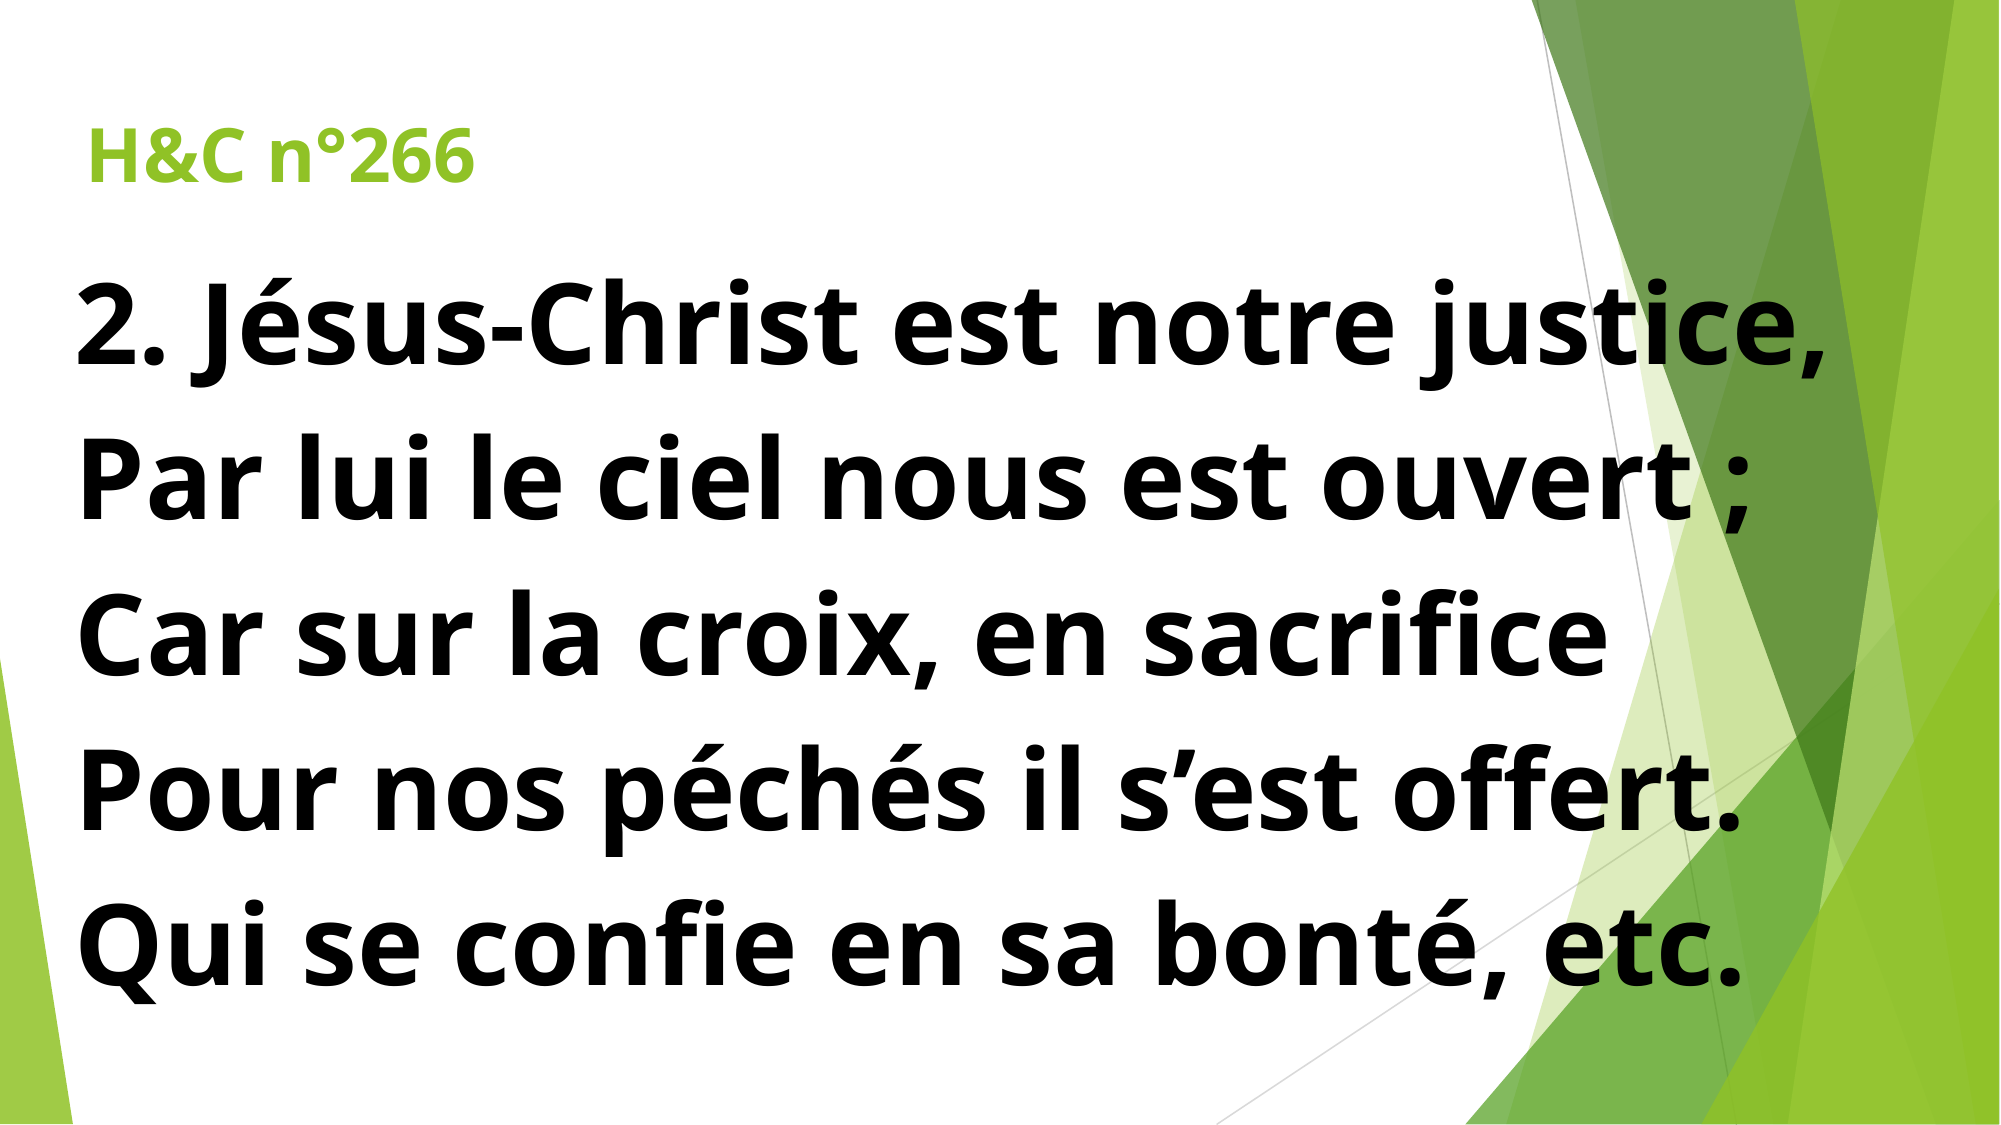

H&C n°266
2. Jésus-Christ est notre justice,
Par lui le ciel nous est ouvert ;
Car sur la croix, en sacrifice
Pour nos péchés il s’est offert.
Qui se confie en sa bonté, etc.